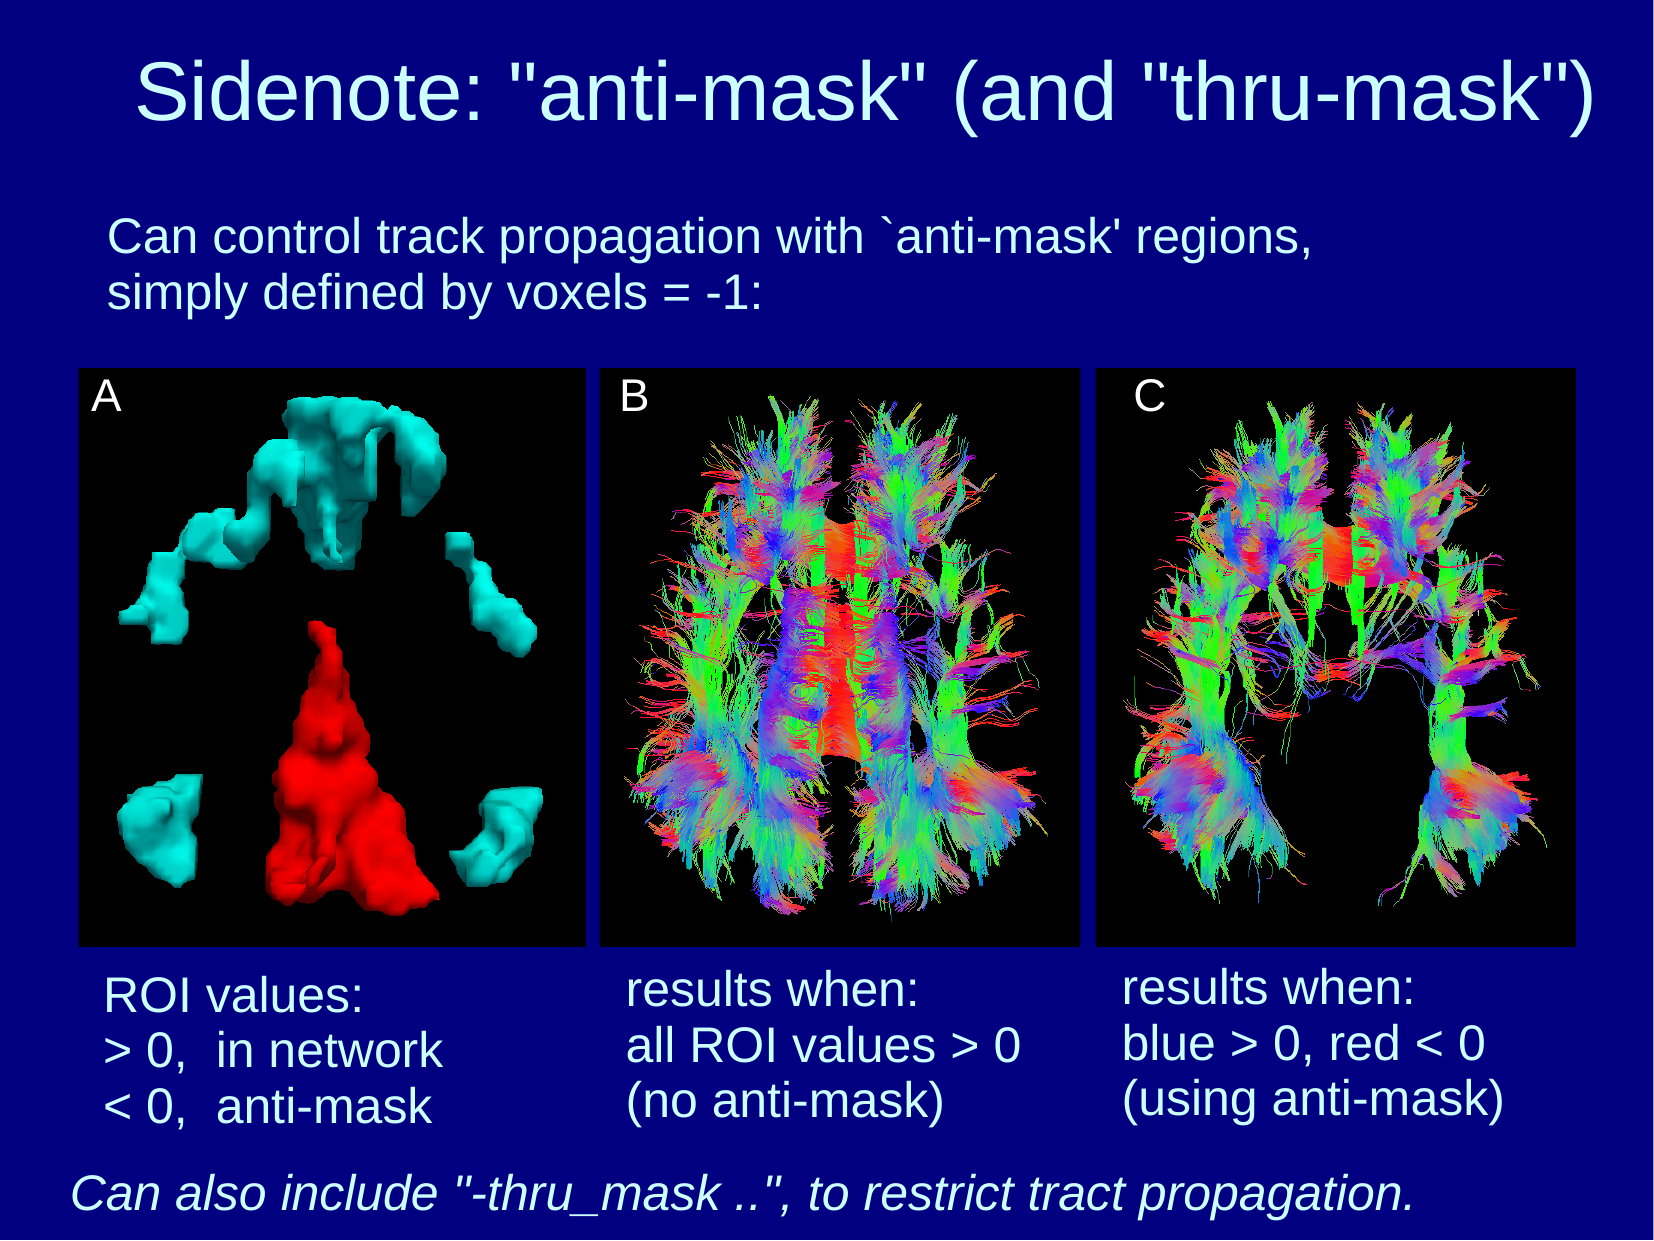

# Sidenote: "anti-mask" (and "thru-mask")
Can control track propagation with `anti-mask' regions,
simply defined by voxels = -1:
A
C
B
results when:
blue > 0, red < 0
(using anti-mask)
results when:
all ROI values > 0
(no anti-mask)
ROI values:
> 0, in network
< 0, anti-mask
Can also include "-thru_mask ..", to restrict tract propagation.